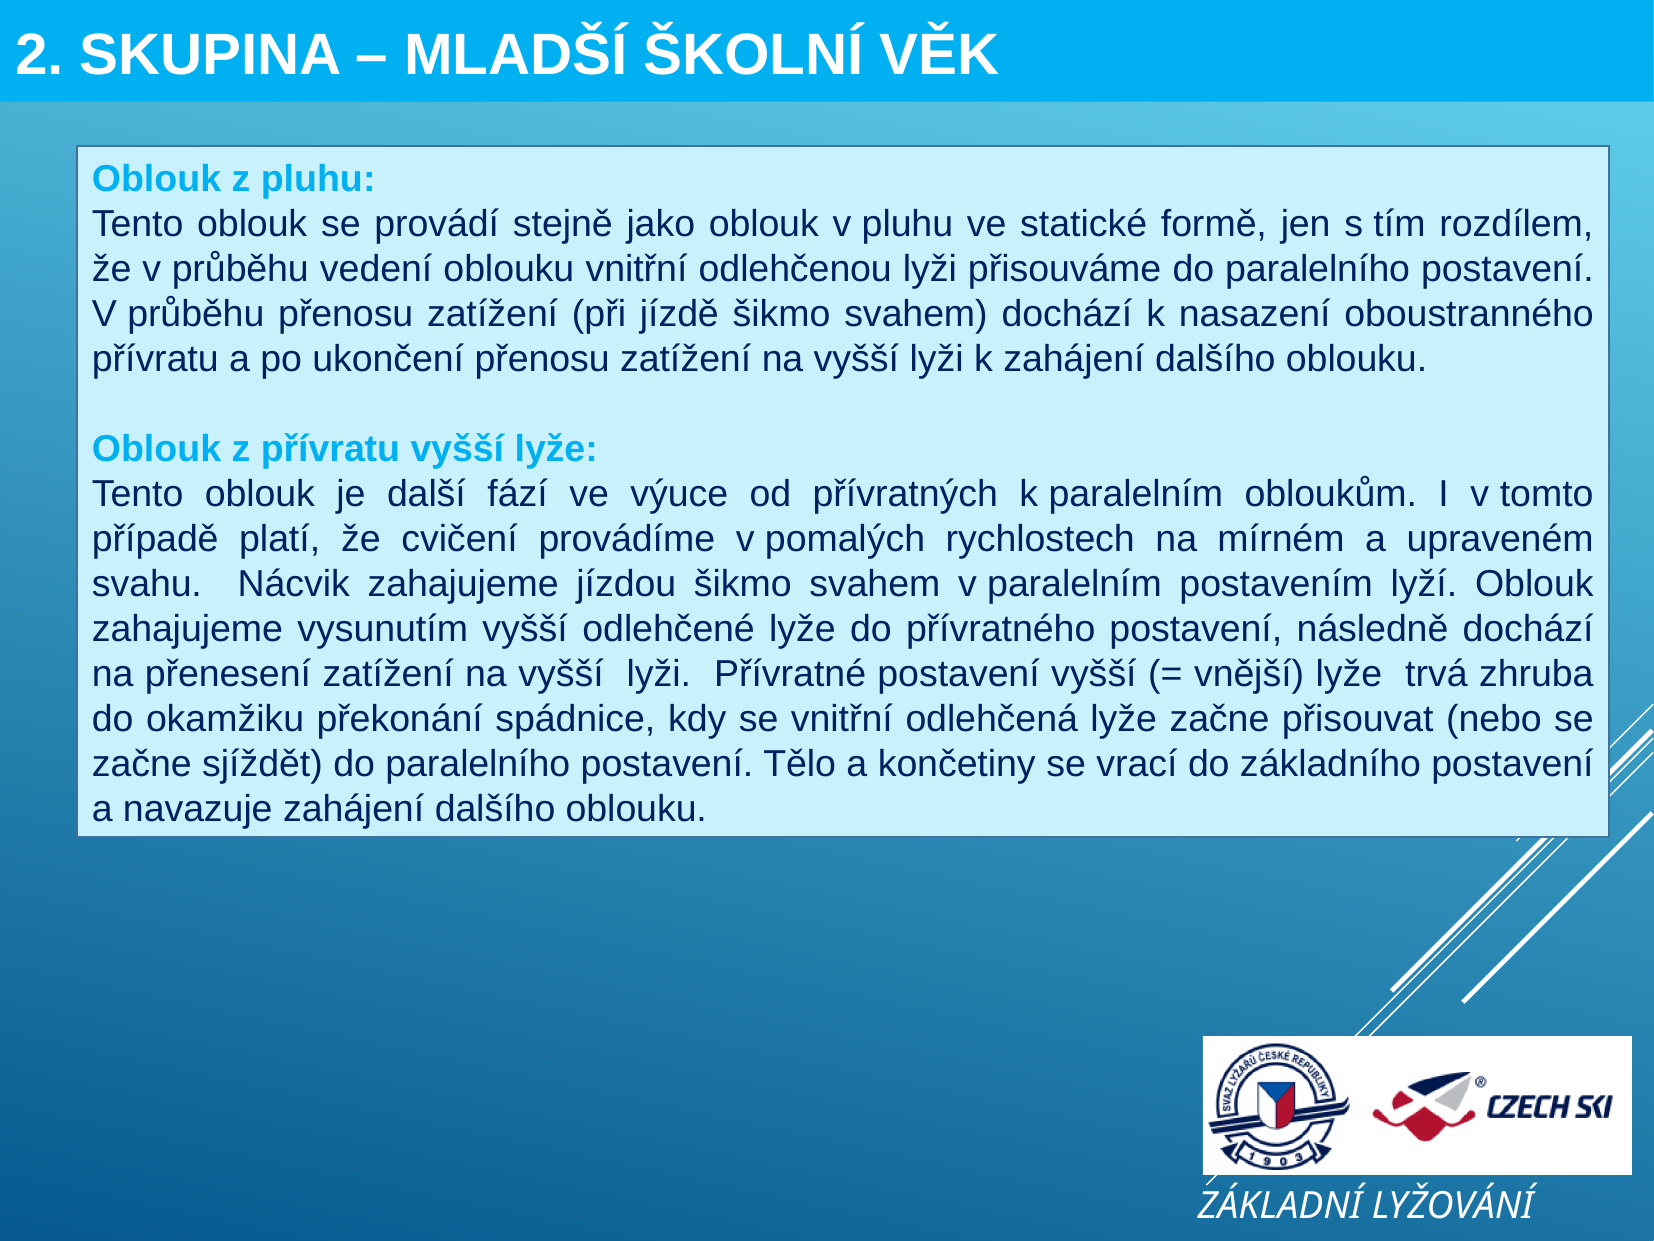

# 2. Skupina – mladší školní věk
Oblouk z pluhu:
Tento oblouk se provádí stejně jako oblouk v pluhu ve statické formě, jen s tím rozdílem, že v průběhu vedení oblouku vnitřní odlehčenou lyži přisouváme do paralelního postavení. V průběhu přenosu zatížení (při jízdě šikmo svahem) dochází k nasazení oboustranného přívratu a po ukončení přenosu zatížení na vyšší lyži k zahájení dalšího oblouku.
Oblouk z přívratu vyšší lyže:
Tento oblouk je další fází ve výuce od přívratných k paralelním obloukům. I v tomto případě platí, že cvičení provádíme v pomalých rychlostech na mírném a upraveném svahu. Nácvik zahajujeme jízdou šikmo svahem v paralelním postavením lyží. Oblouk zahajujeme vysunutím vyšší odlehčené lyže do přívratného postavení, následně dochází na přenesení zatížení na vyšší lyži. Přívratné postavení vyšší (= vnější) lyže trvá zhruba do okamžiku překonání spádnice, kdy se vnitřní odlehčená lyže začne přisouvat (nebo se začne sjíždět) do paralelního postavení. Tělo a končetiny se vrací do základního postavení a navazuje zahájení dalšího oblouku.
ZÁKLADNÍ LYŽOVÁNÍ